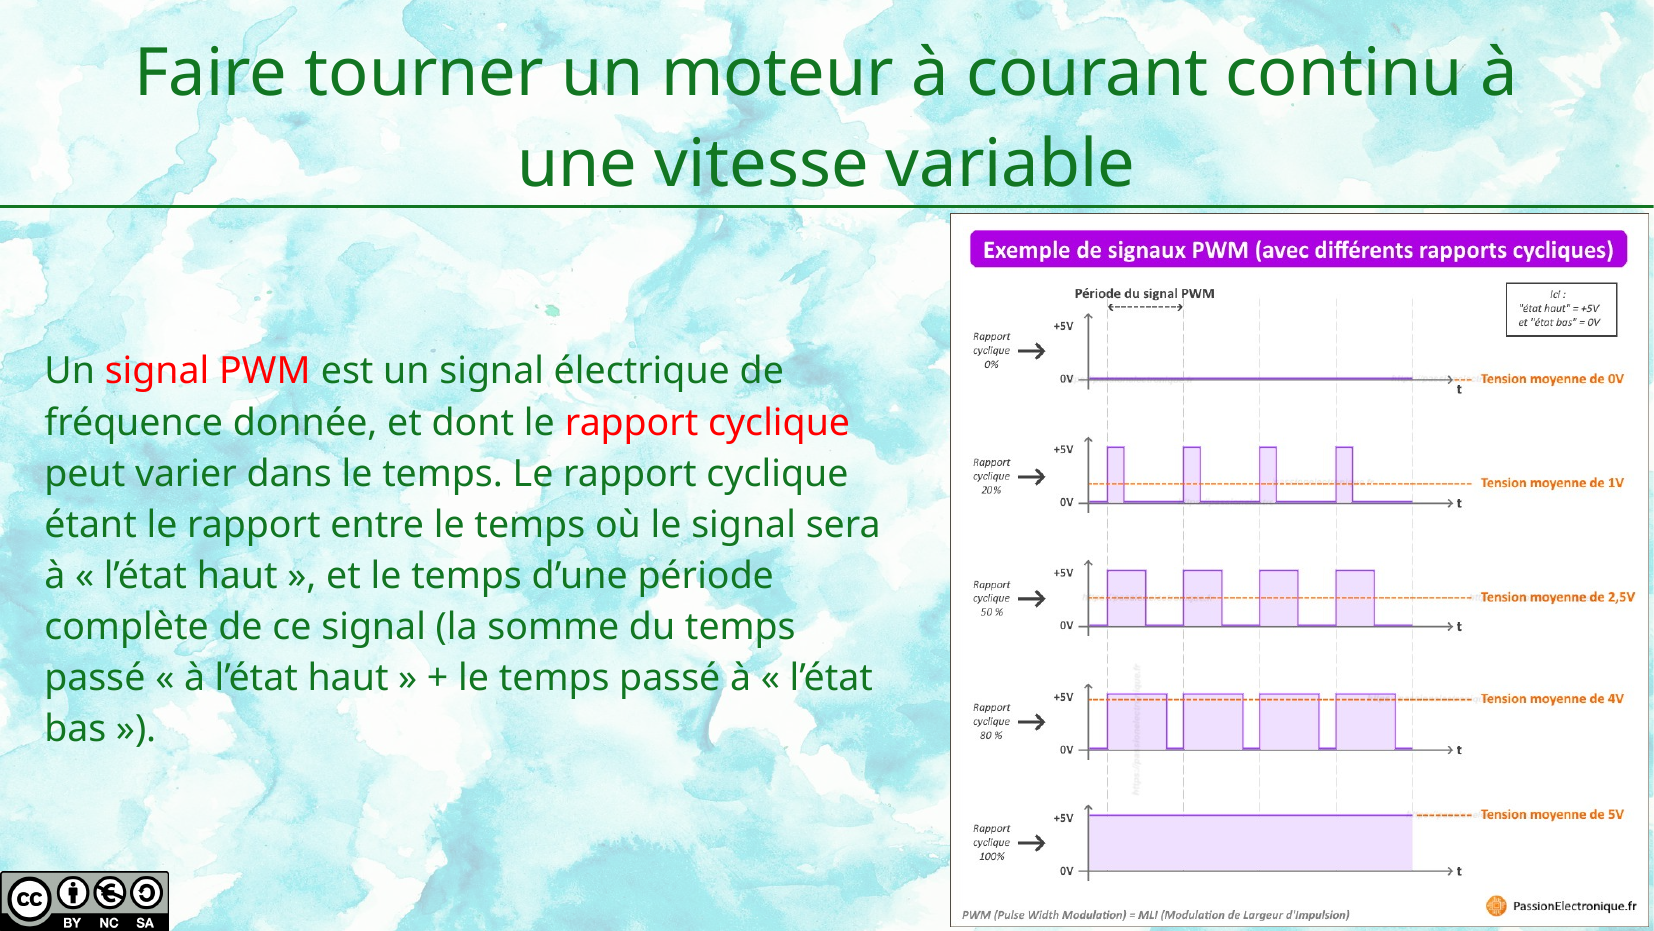

# Faire tourner un moteur à courant continu à une vitesse variable
Un signal PWM est un signal électrique de fréquence donnée, et dont le rapport cyclique peut varier dans le temps. Le rapport cyclique étant le rapport entre le temps où le signal sera à « l’état haut », et le temps d’une période complète de ce signal (la somme du temps passé « à l’état haut » + le temps passé à « l’état bas »).
9